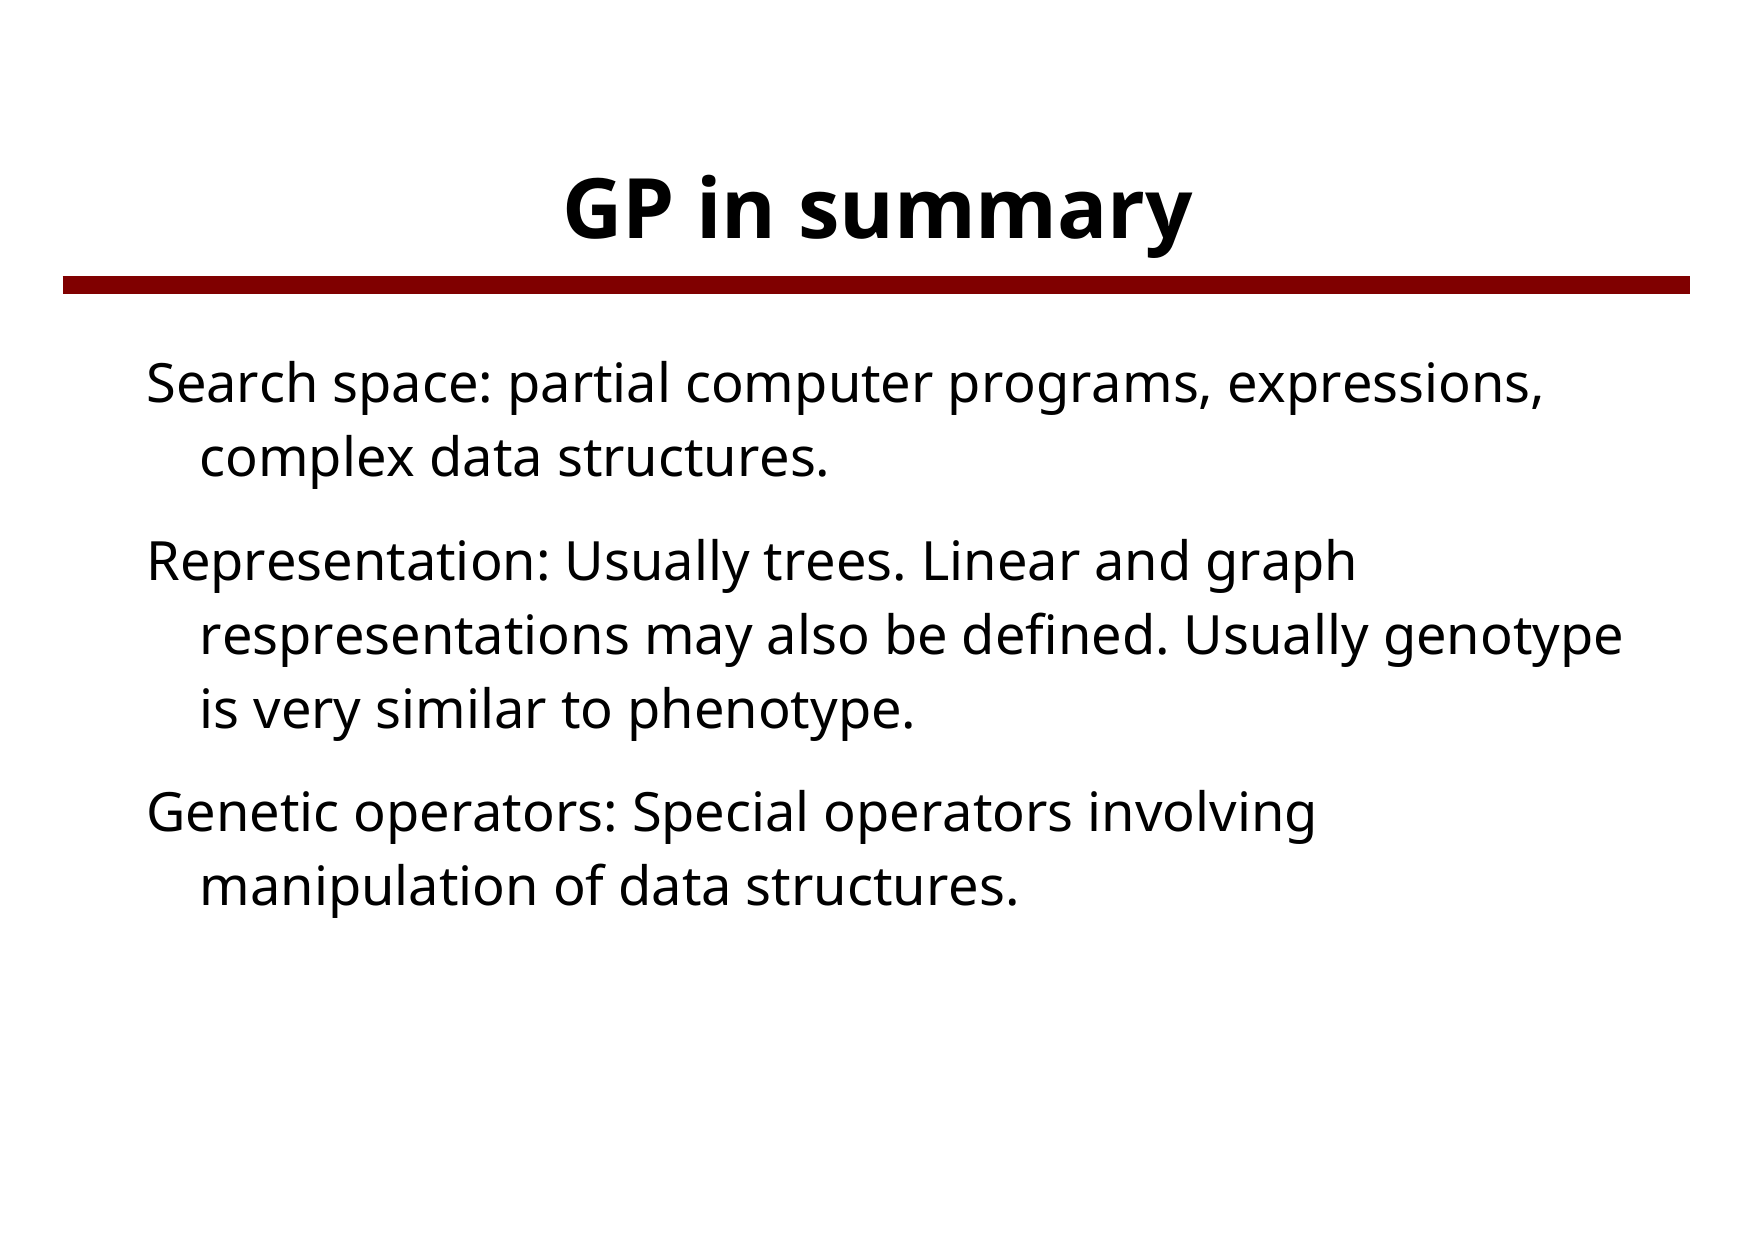

# GP in summary
Search space: partial computer programs, expressions, complex data structures.
Representation: Usually trees. Linear and graph respresentations may also be defined. Usually genotype is very similar to phenotype.
Genetic operators: Special operators involving manipulation of data structures.